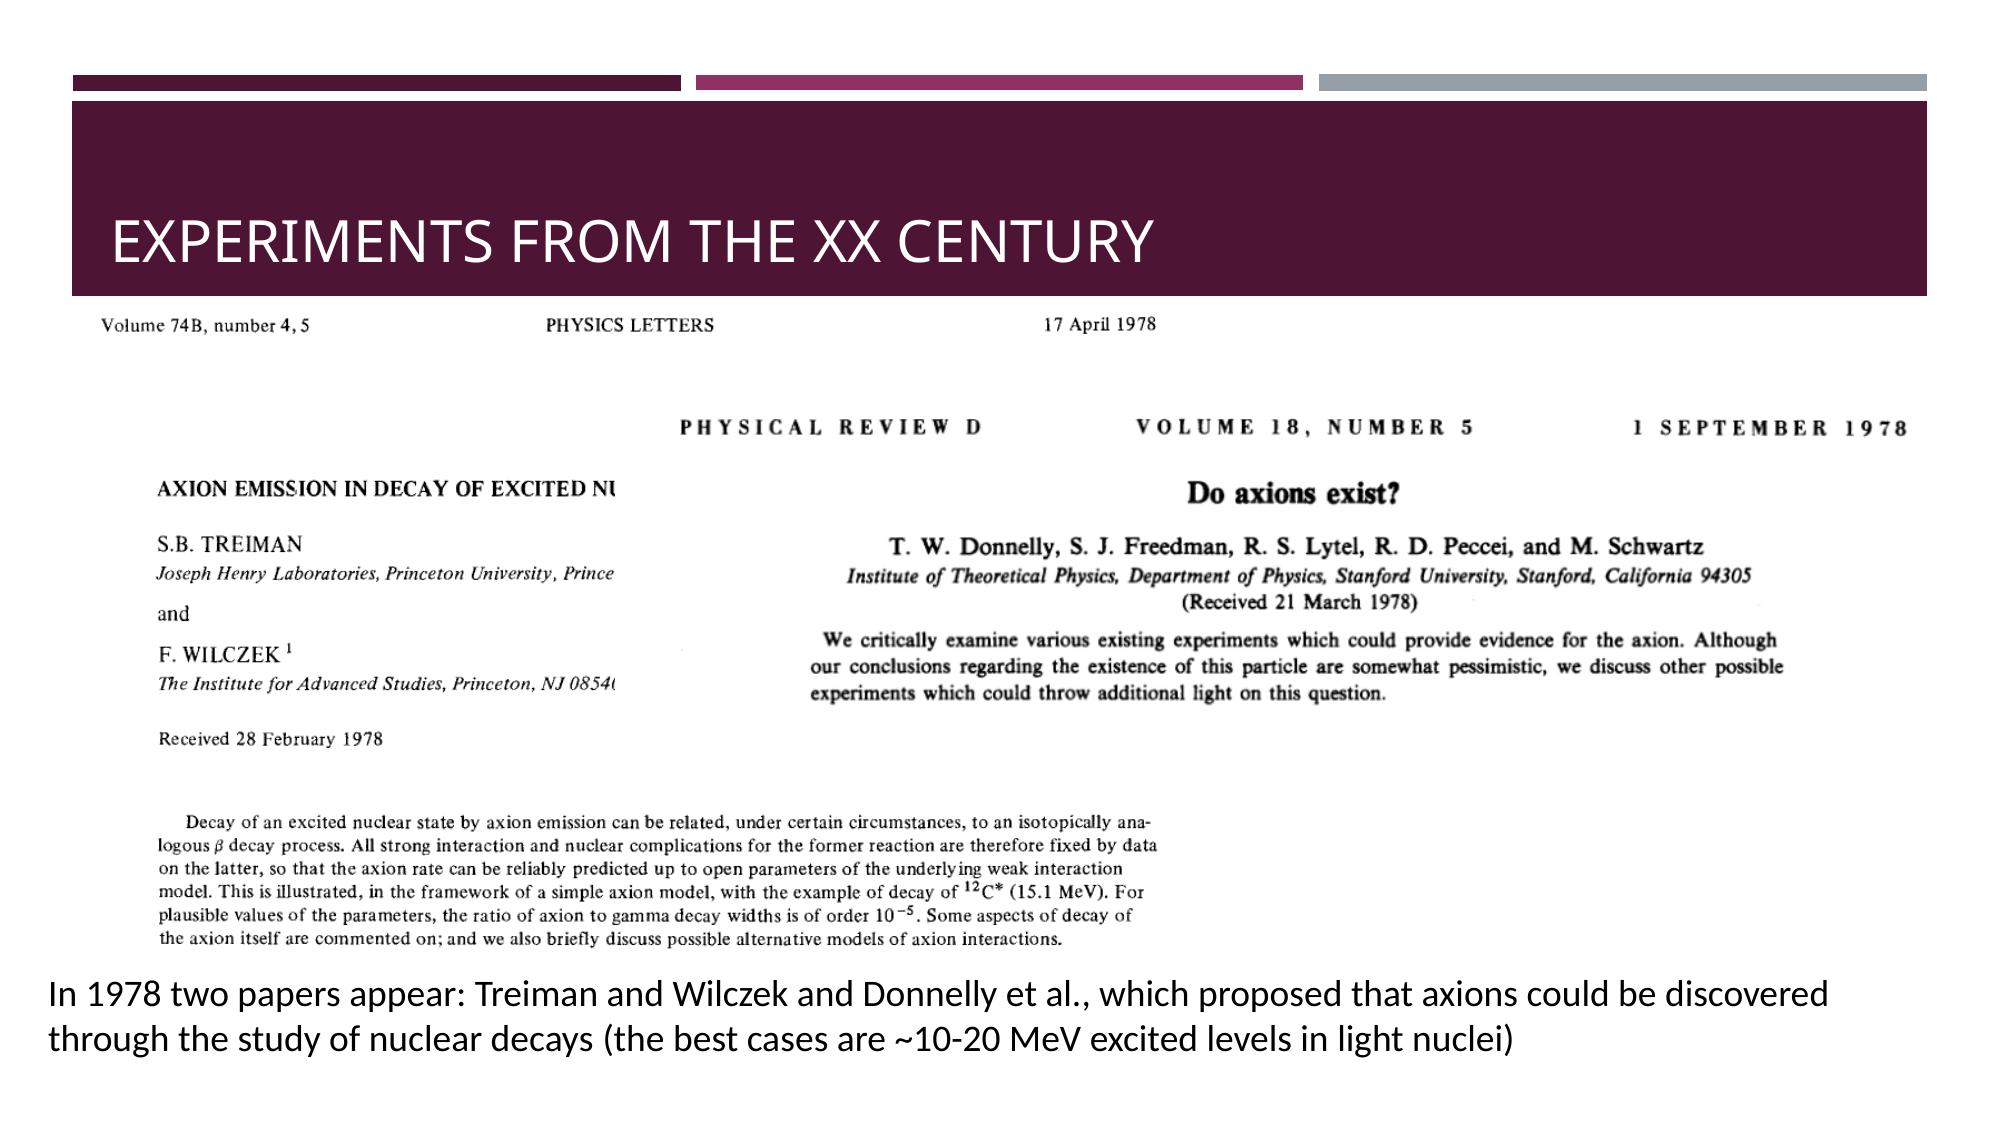

# Experiments from the XX century
In 1978 two papers appear: Treiman and Wilczek and Donnelly et al., which proposed that axions could be discovered through the study of nuclear decays (the best cases are ~10-20 MeV excited levels in light nuclei)